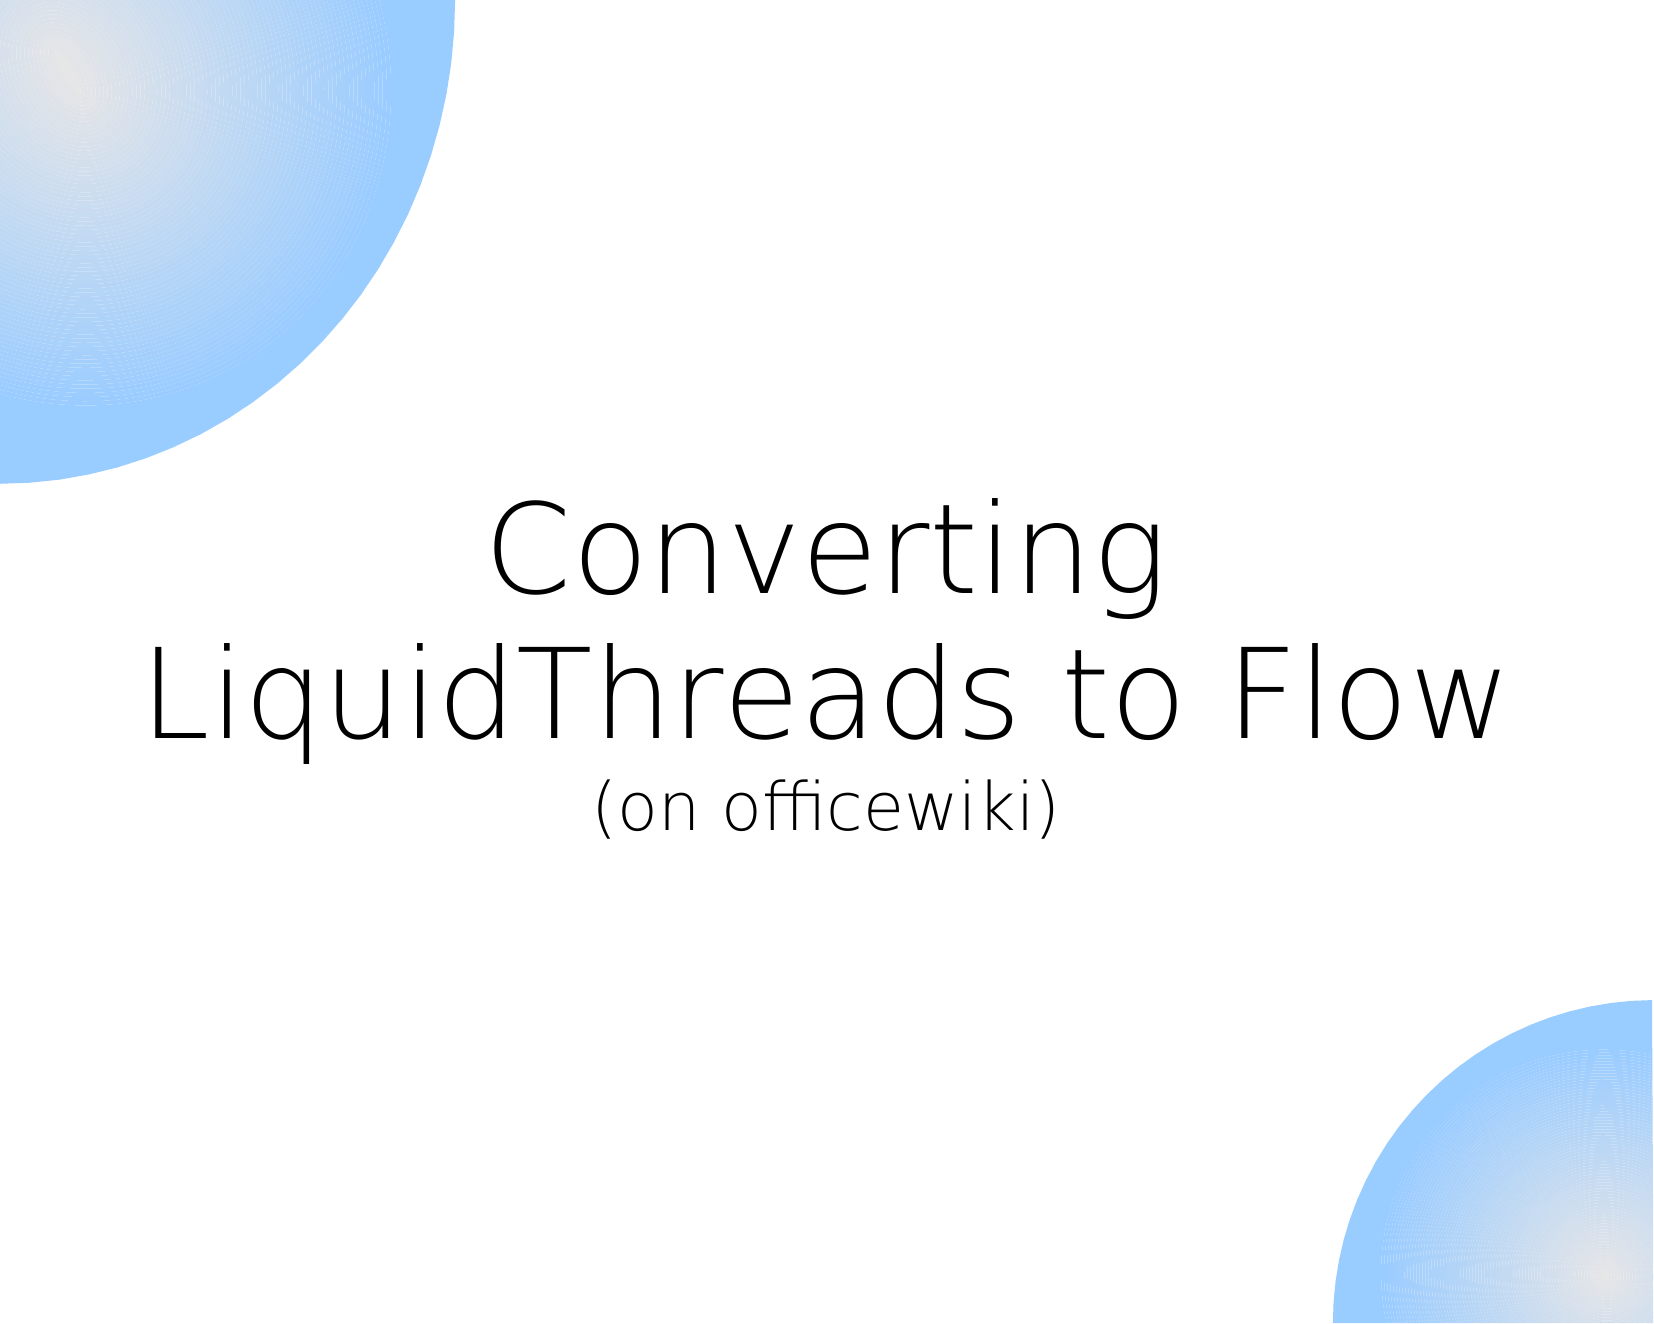

# Converting LiquidThreads to Flow
(on officewiki)